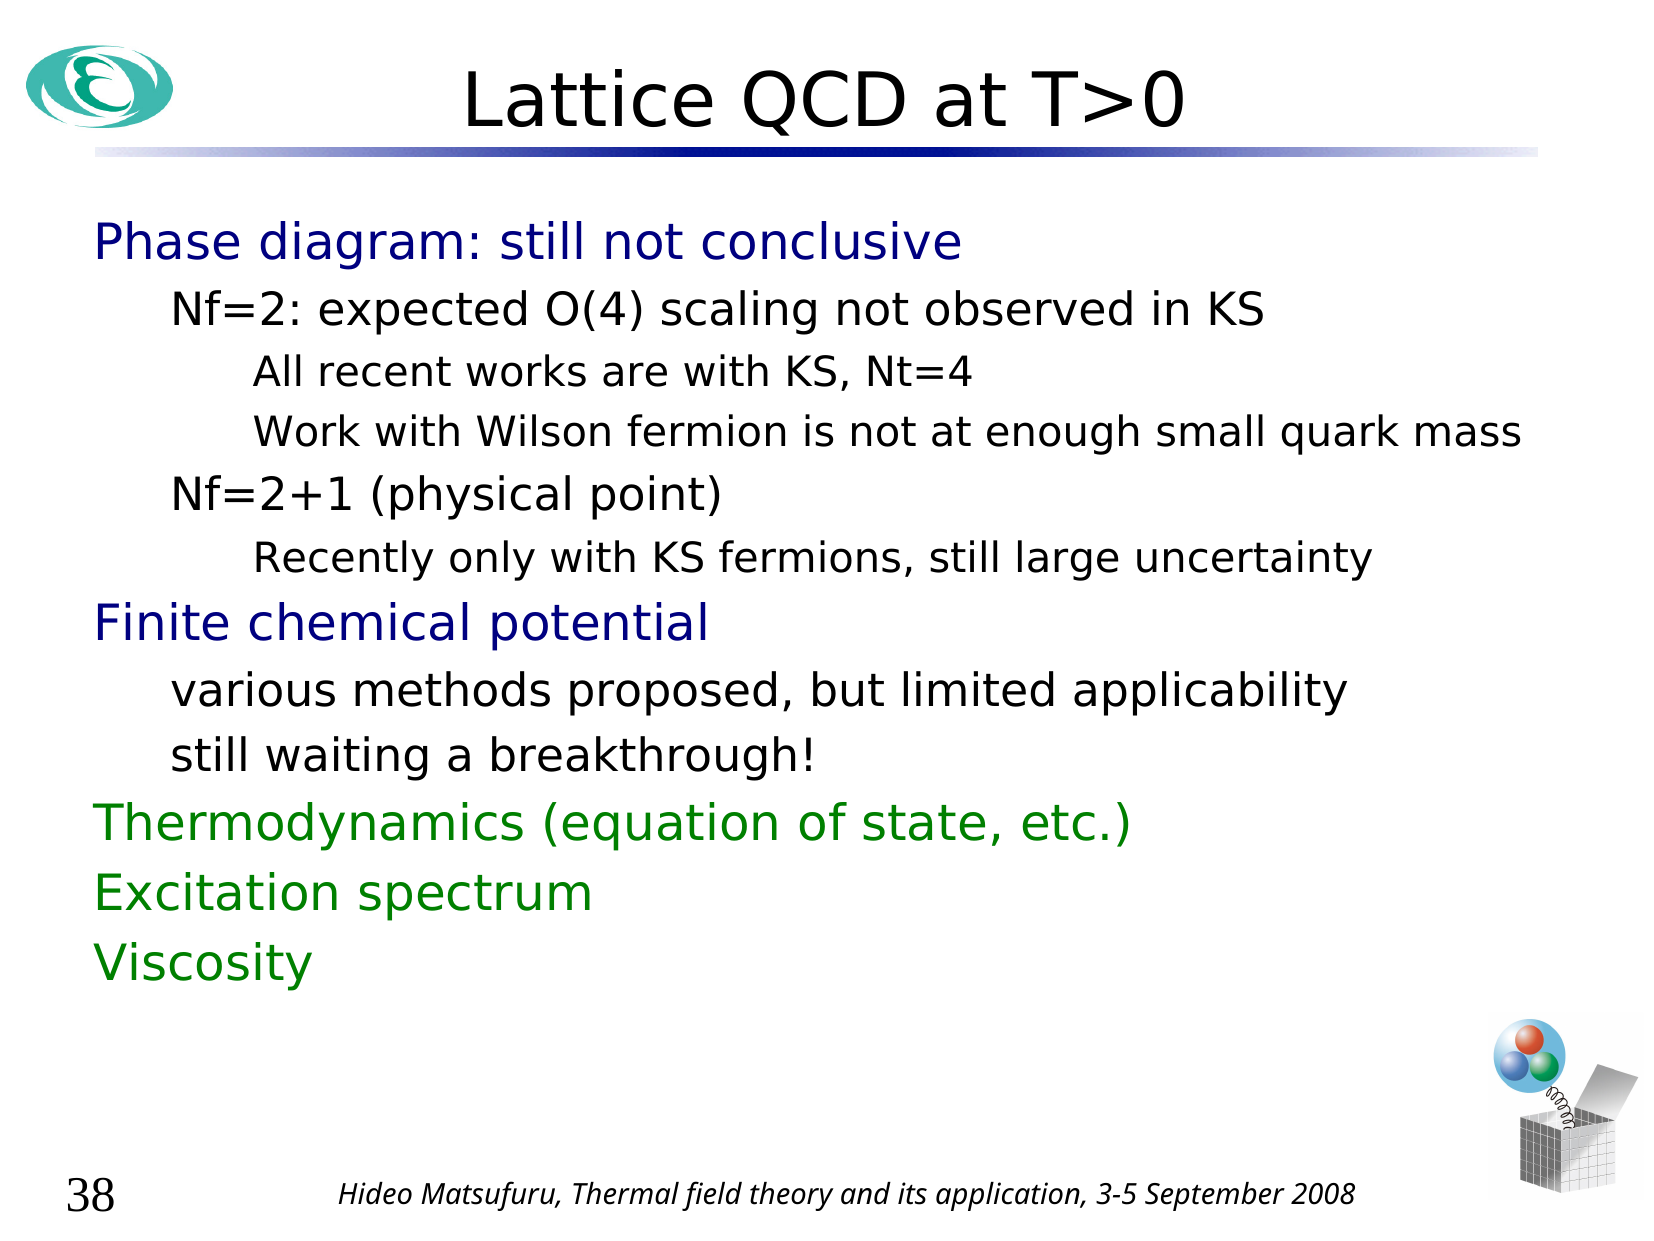

# Lattice QCD at T>0
Phase diagram: still not conclusive
Nf=2: expected O(4) scaling not observed in KS
All recent works are with KS, Nt=4
Work with Wilson fermion is not at enough small quark mass
Nf=2+1 (physical point)
Recently only with KS fermions, still large uncertainty
Finite chemical potential
various methods proposed, but limited applicability
still waiting a breakthrough!
Thermodynamics (equation of state, etc.)
Excitation spectrum
Viscosity